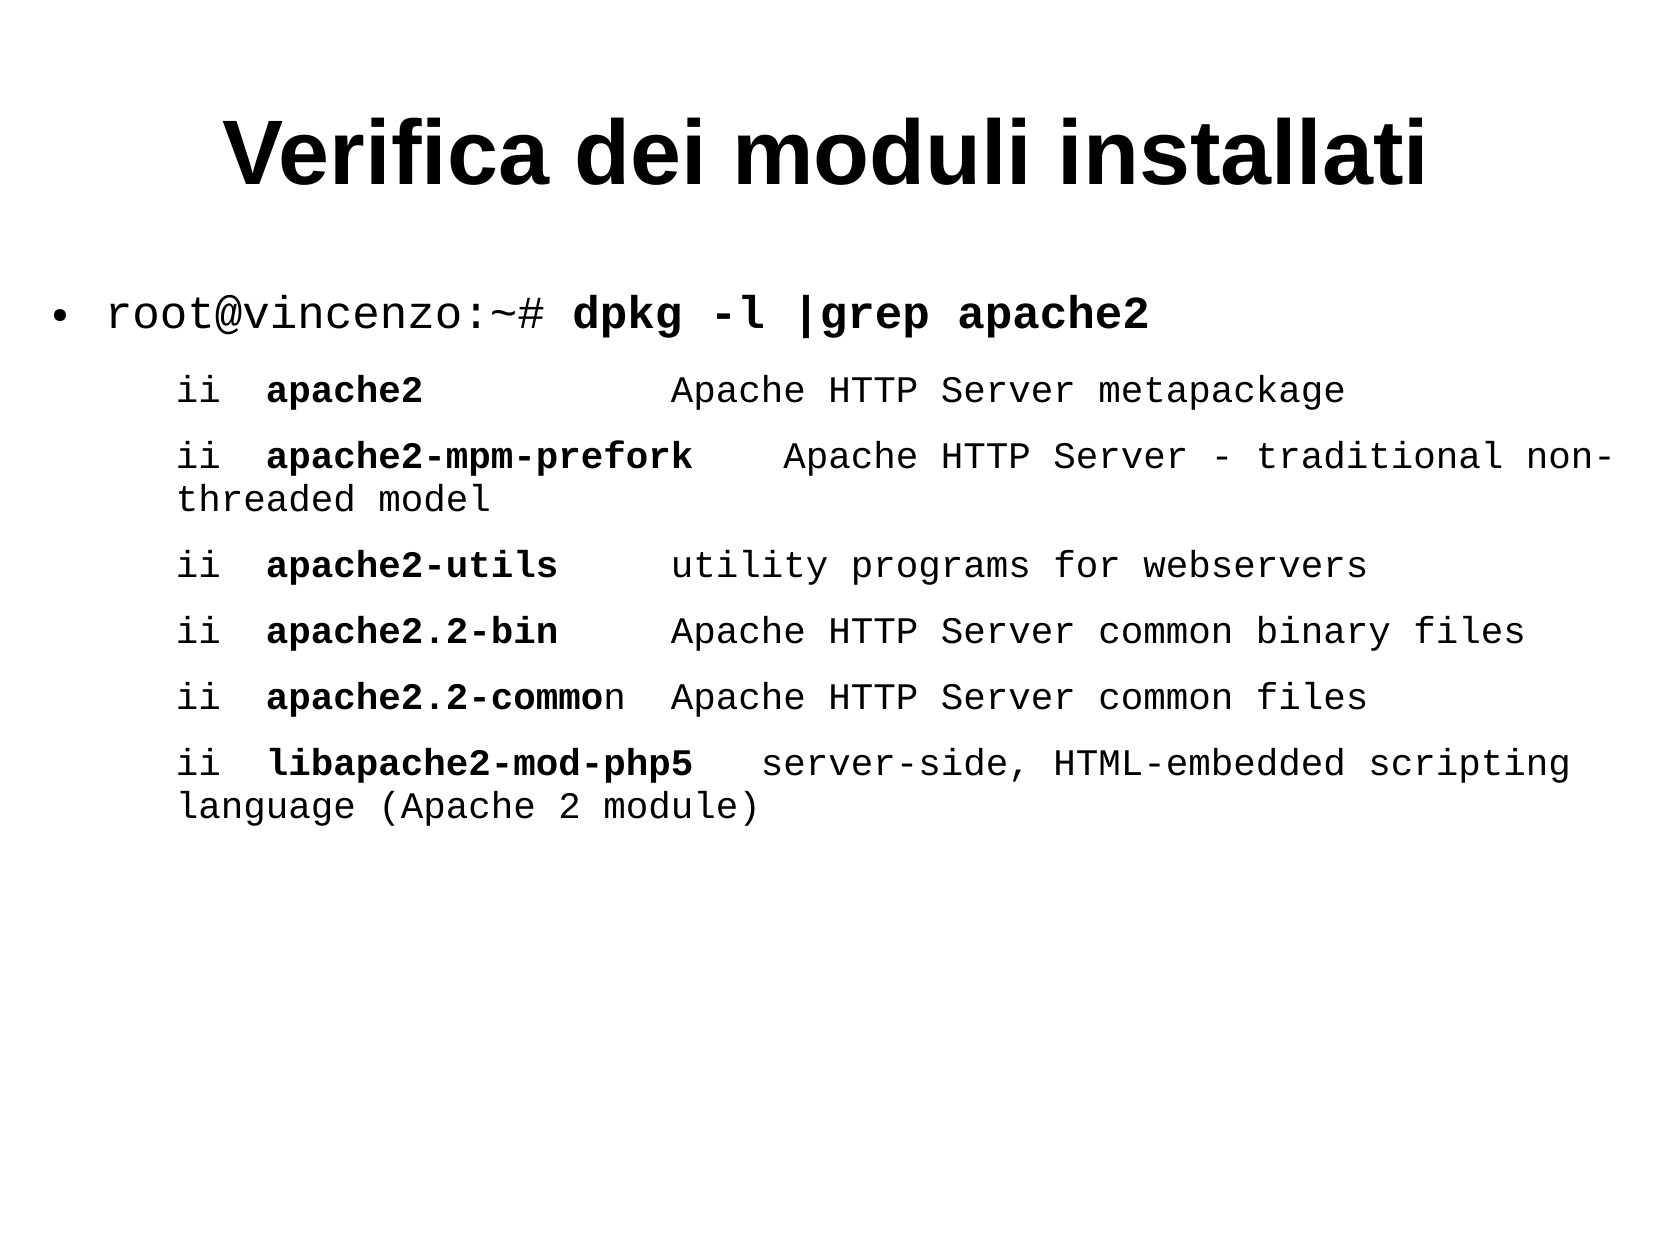

# Verifica dei moduli installati
root@vincenzo:~# dpkg -l |grep apache2
ii apache2 Apache HTTP Server metapackage
ii apache2-mpm-prefork Apache HTTP Server - traditional non-threaded model
ii apache2-utils utility programs for webservers
ii apache2.2-bin Apache HTTP Server common binary files
ii apache2.2-common Apache HTTP Server common files
ii libapache2-mod-php5 server-side, HTML-embedded scripting language (Apache 2 module)